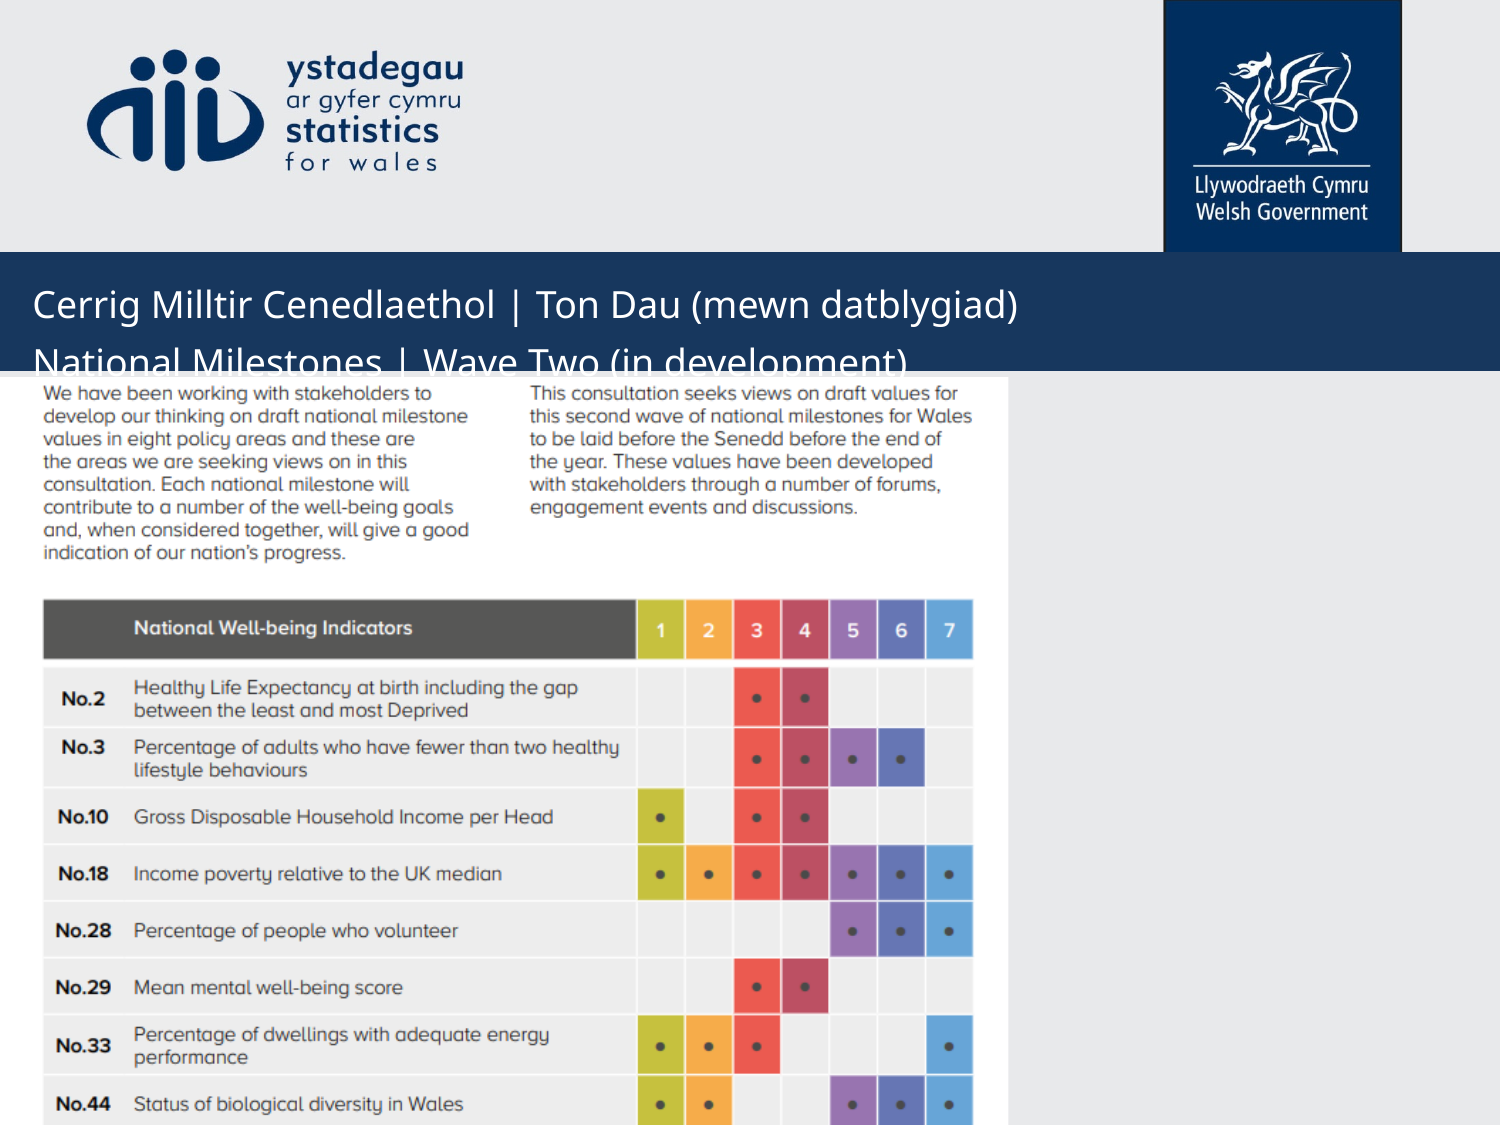

Cerrig Milltir Cenedlaethol | Ton Dau (mewn datblygiad)
National Milestones | Wave Two (in development)